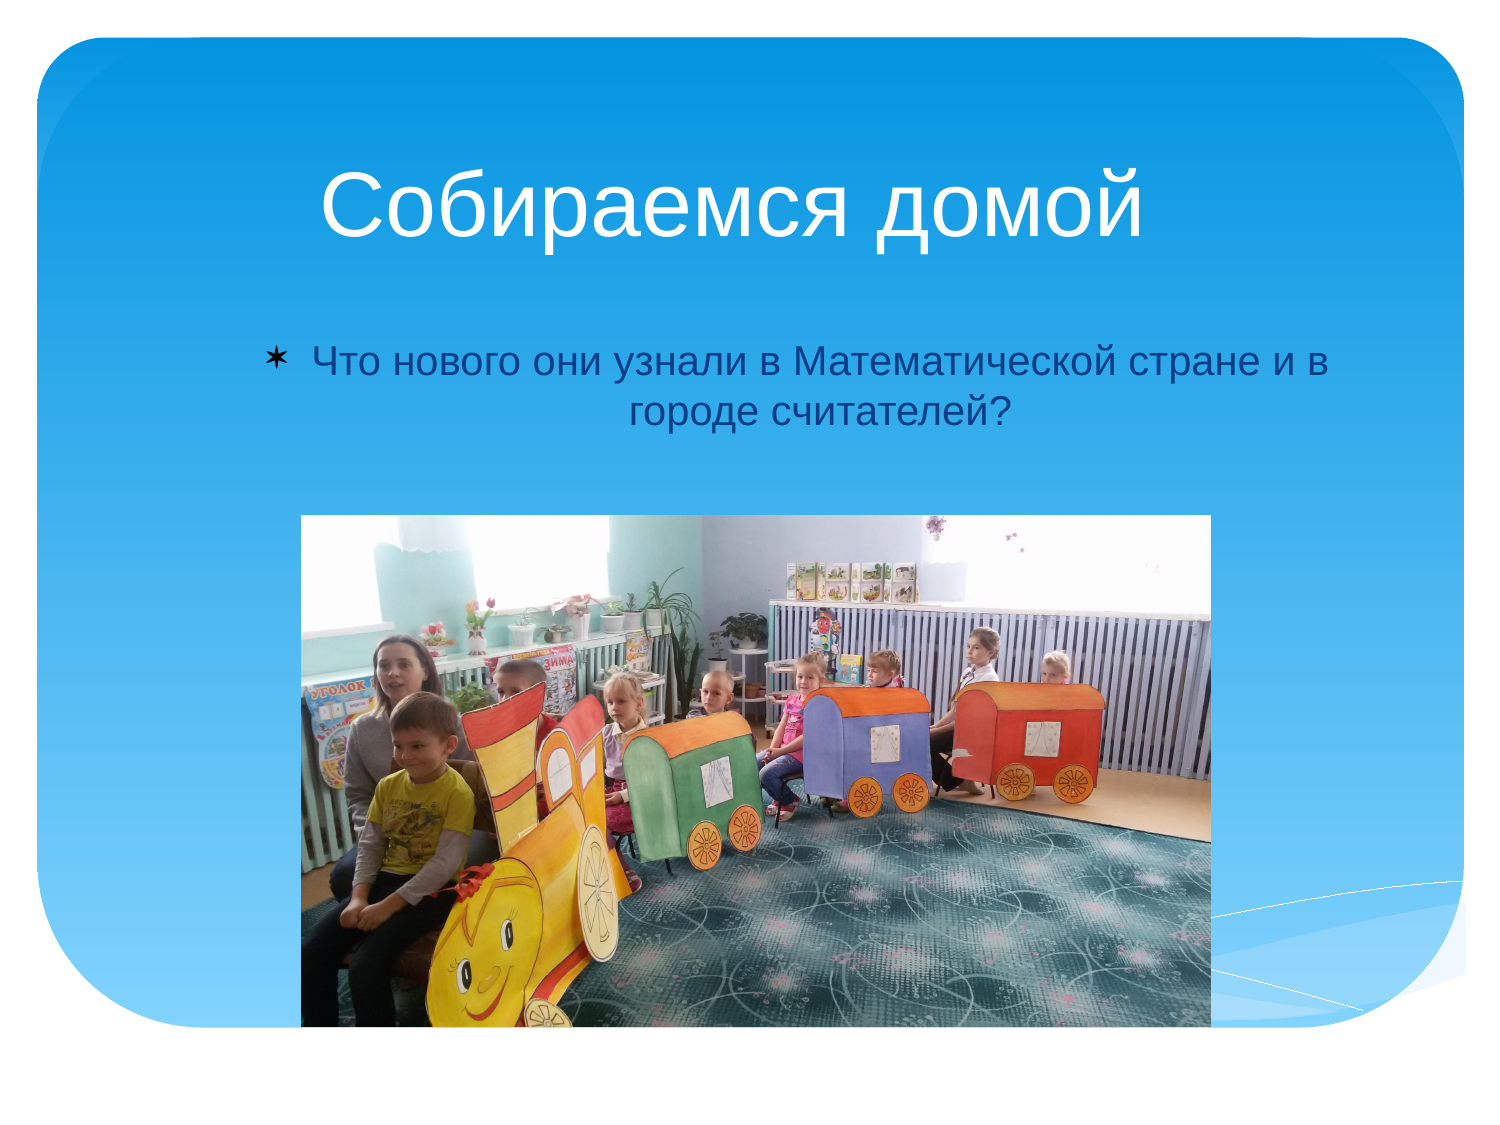

# Собираемся домой
Что нового они узнали в Математической стране и в городе считателей?